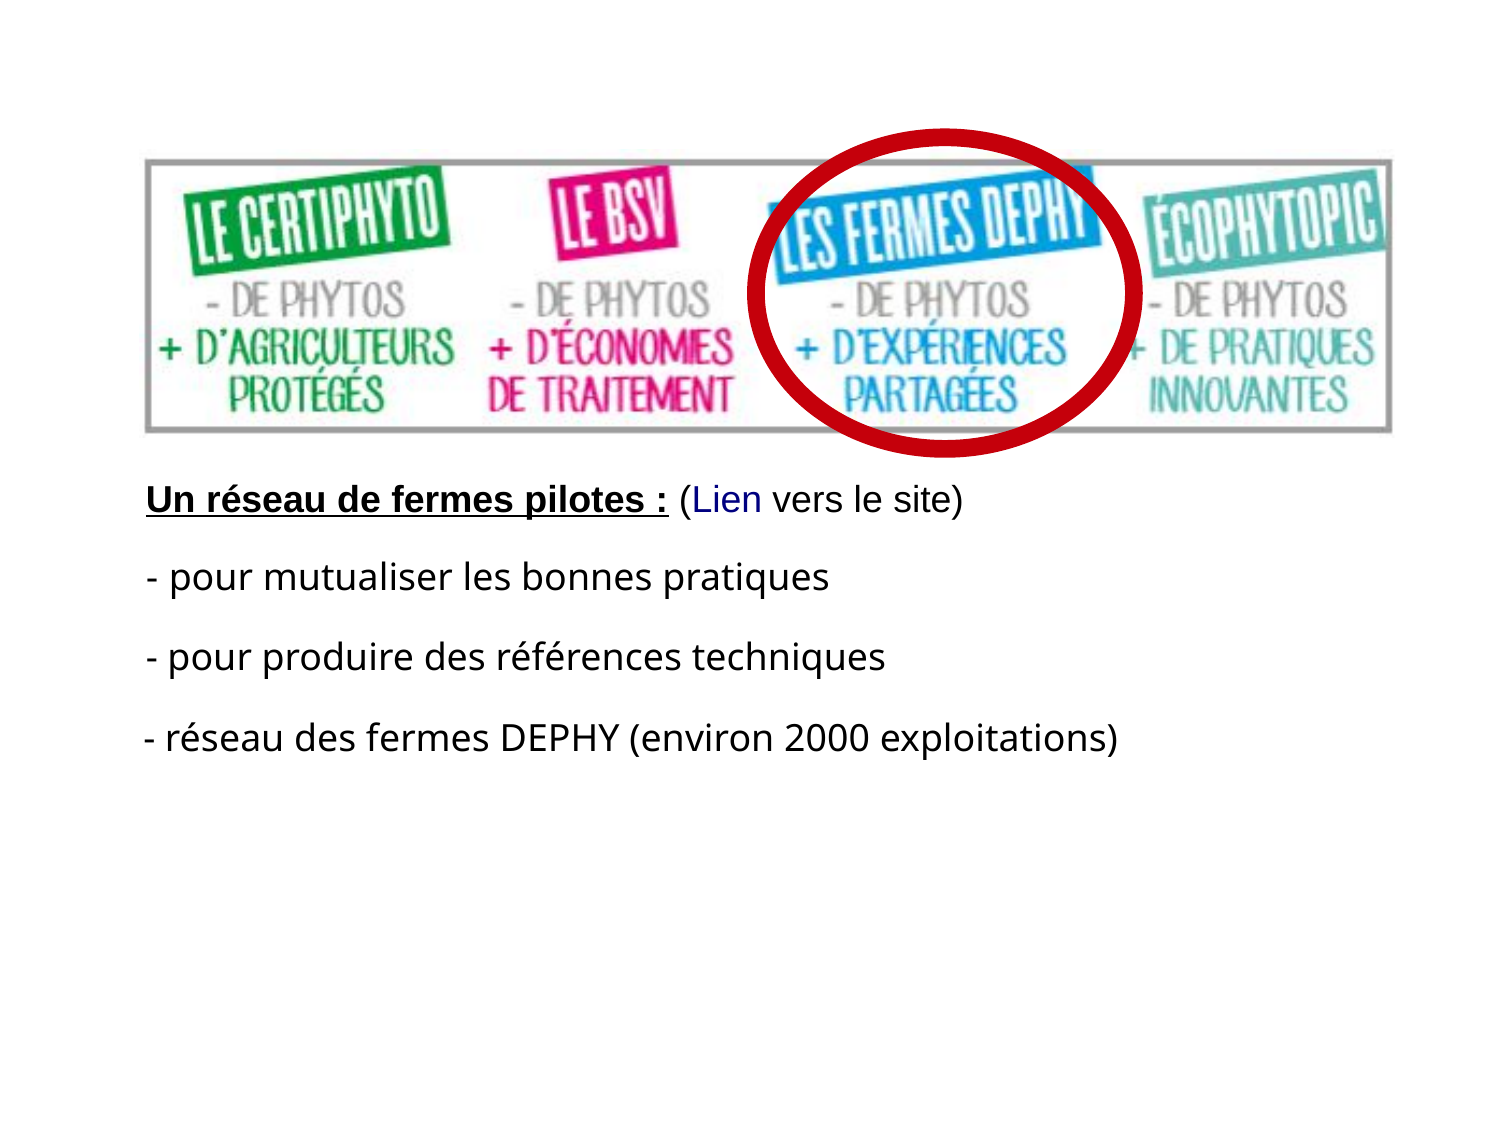

# Un réseau de fermes pilotes : (Lien vers le site)
- pour mutualiser les bonnes pratiques
- pour produire des références techniques
 - réseau des fermes DEPHY (environ 2000 exploitations)